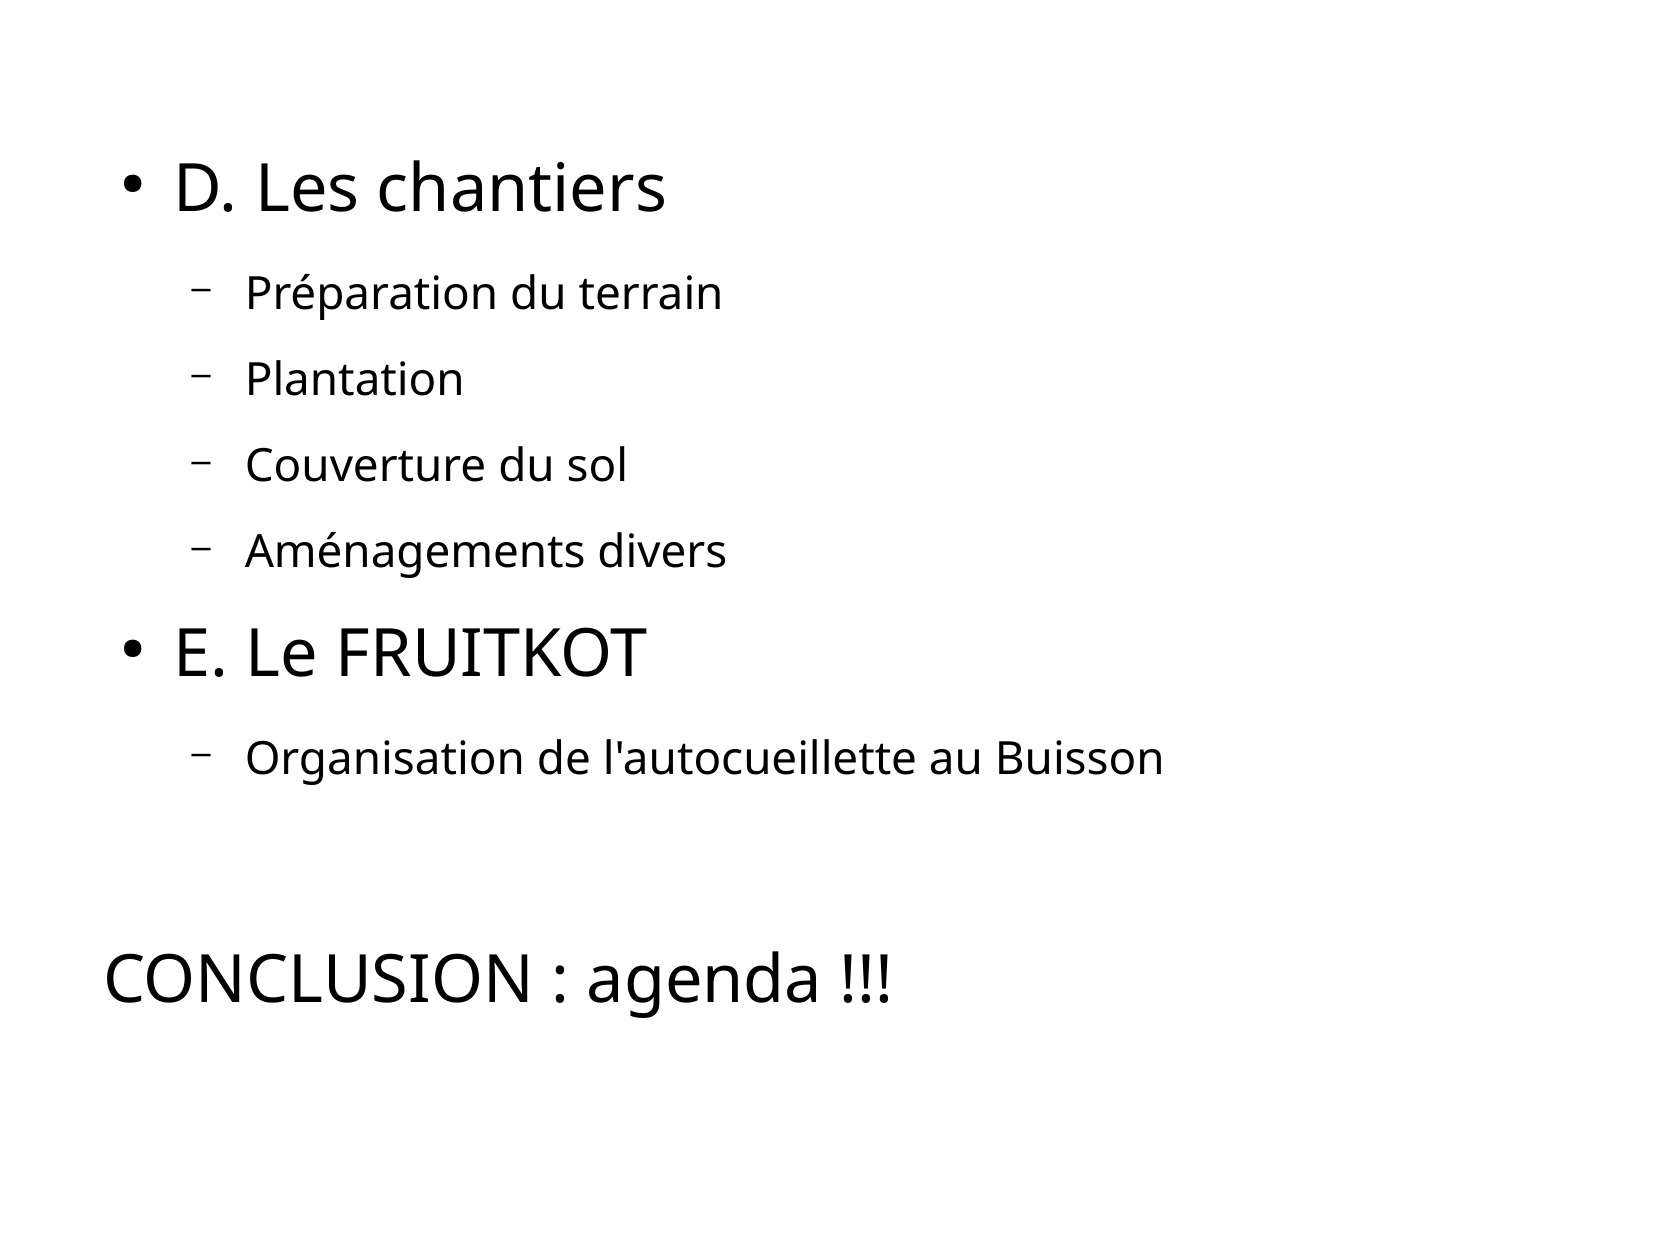

# D. Les chantiers
Préparation du terrain
Plantation
Couverture du sol
Aménagements divers
E. Le FRUITKOT
Organisation de l'autocueillette au Buisson
CONCLUSION : agenda !!!